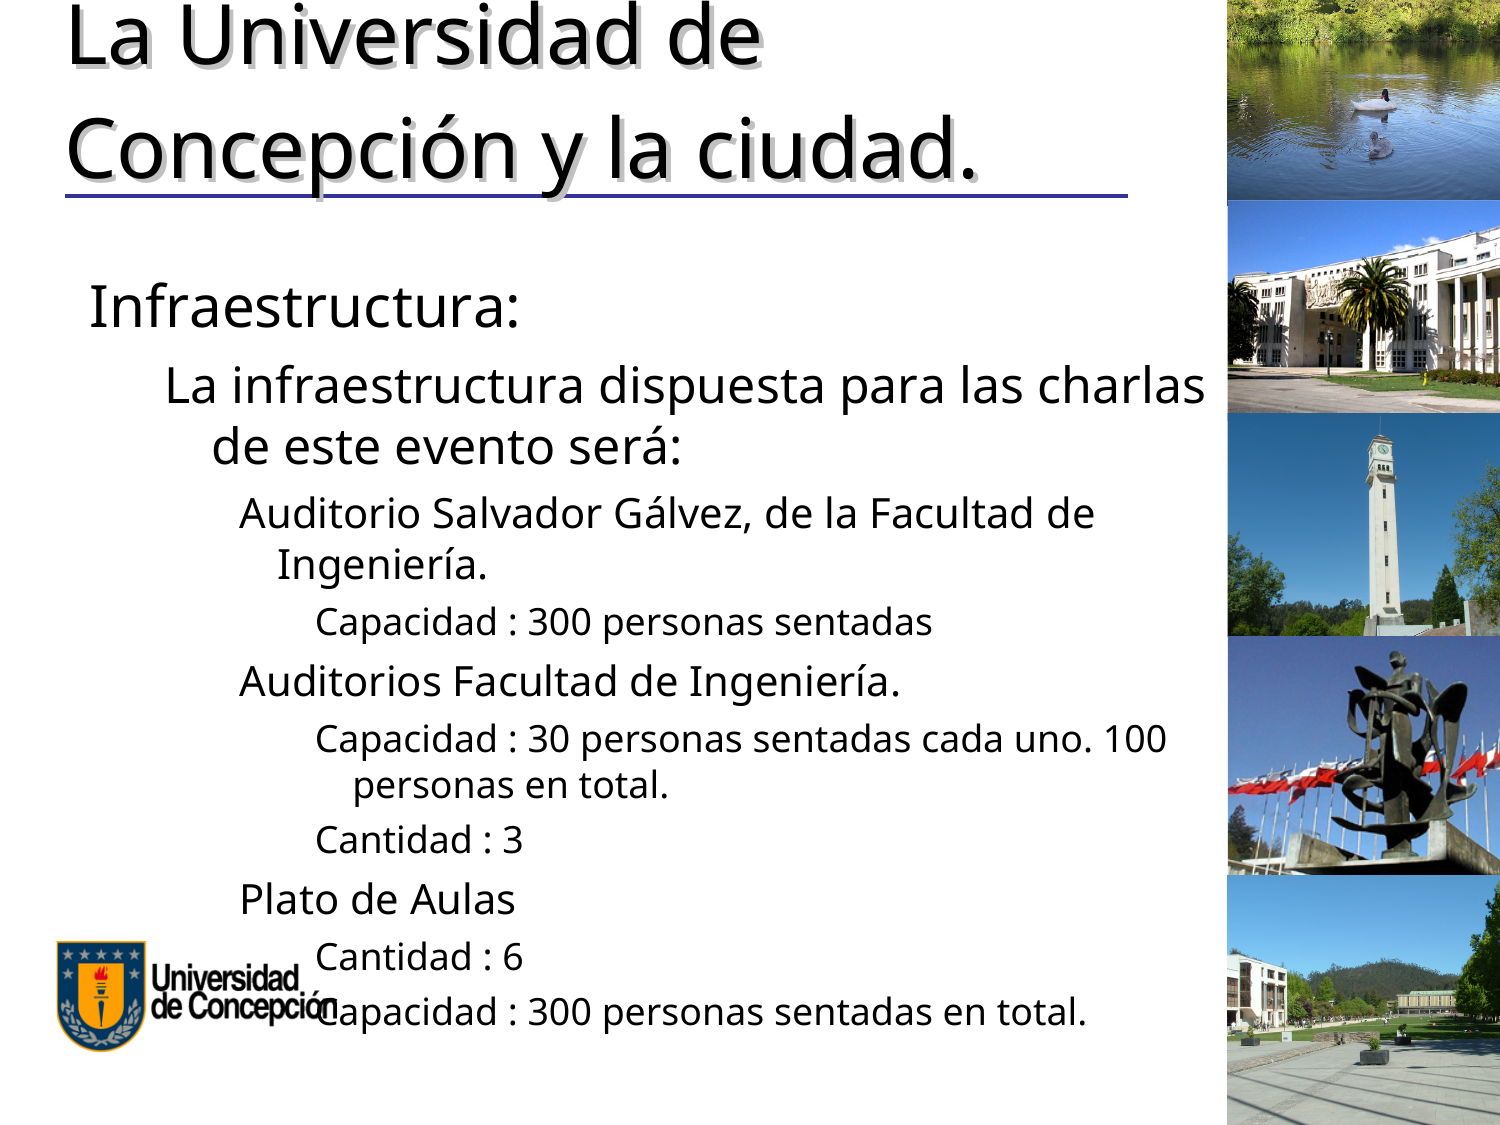

# La Universidad de Concepción y la ciudad.
Infraestructura:
La infraestructura dispuesta para las charlas de este evento será:
Auditorio Salvador Gálvez, de la Facultad de Ingeniería.
Capacidad : 300 personas sentadas
Auditorios Facultad de Ingeniería.
Capacidad : 30 personas sentadas cada uno. 100 personas en total.
Cantidad : 3
Plato de Aulas
Cantidad : 6
Capacidad : 300 personas sentadas en total.